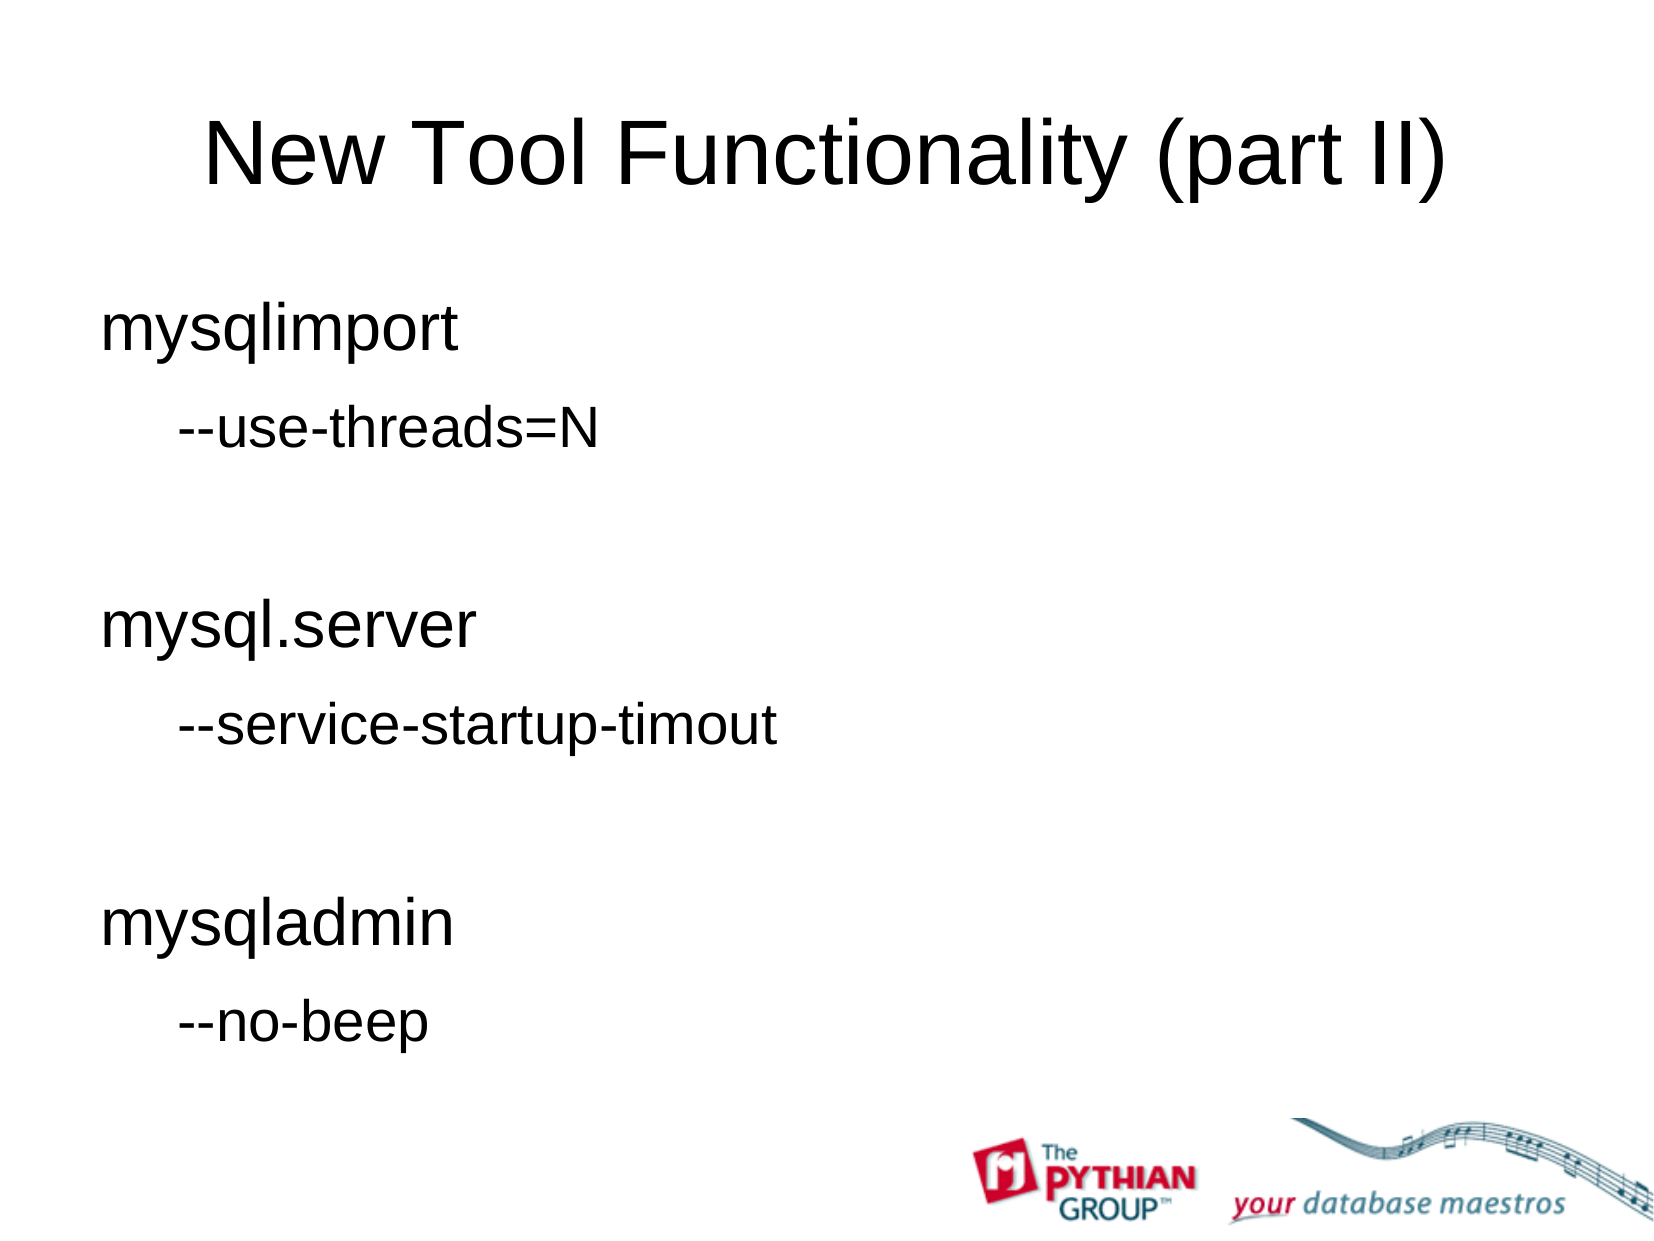

# New Tool Functionality (part II)
mysqlimport
--use-threads=N
mysql.server
--service-startup-timout
mysqladmin
--no-beep